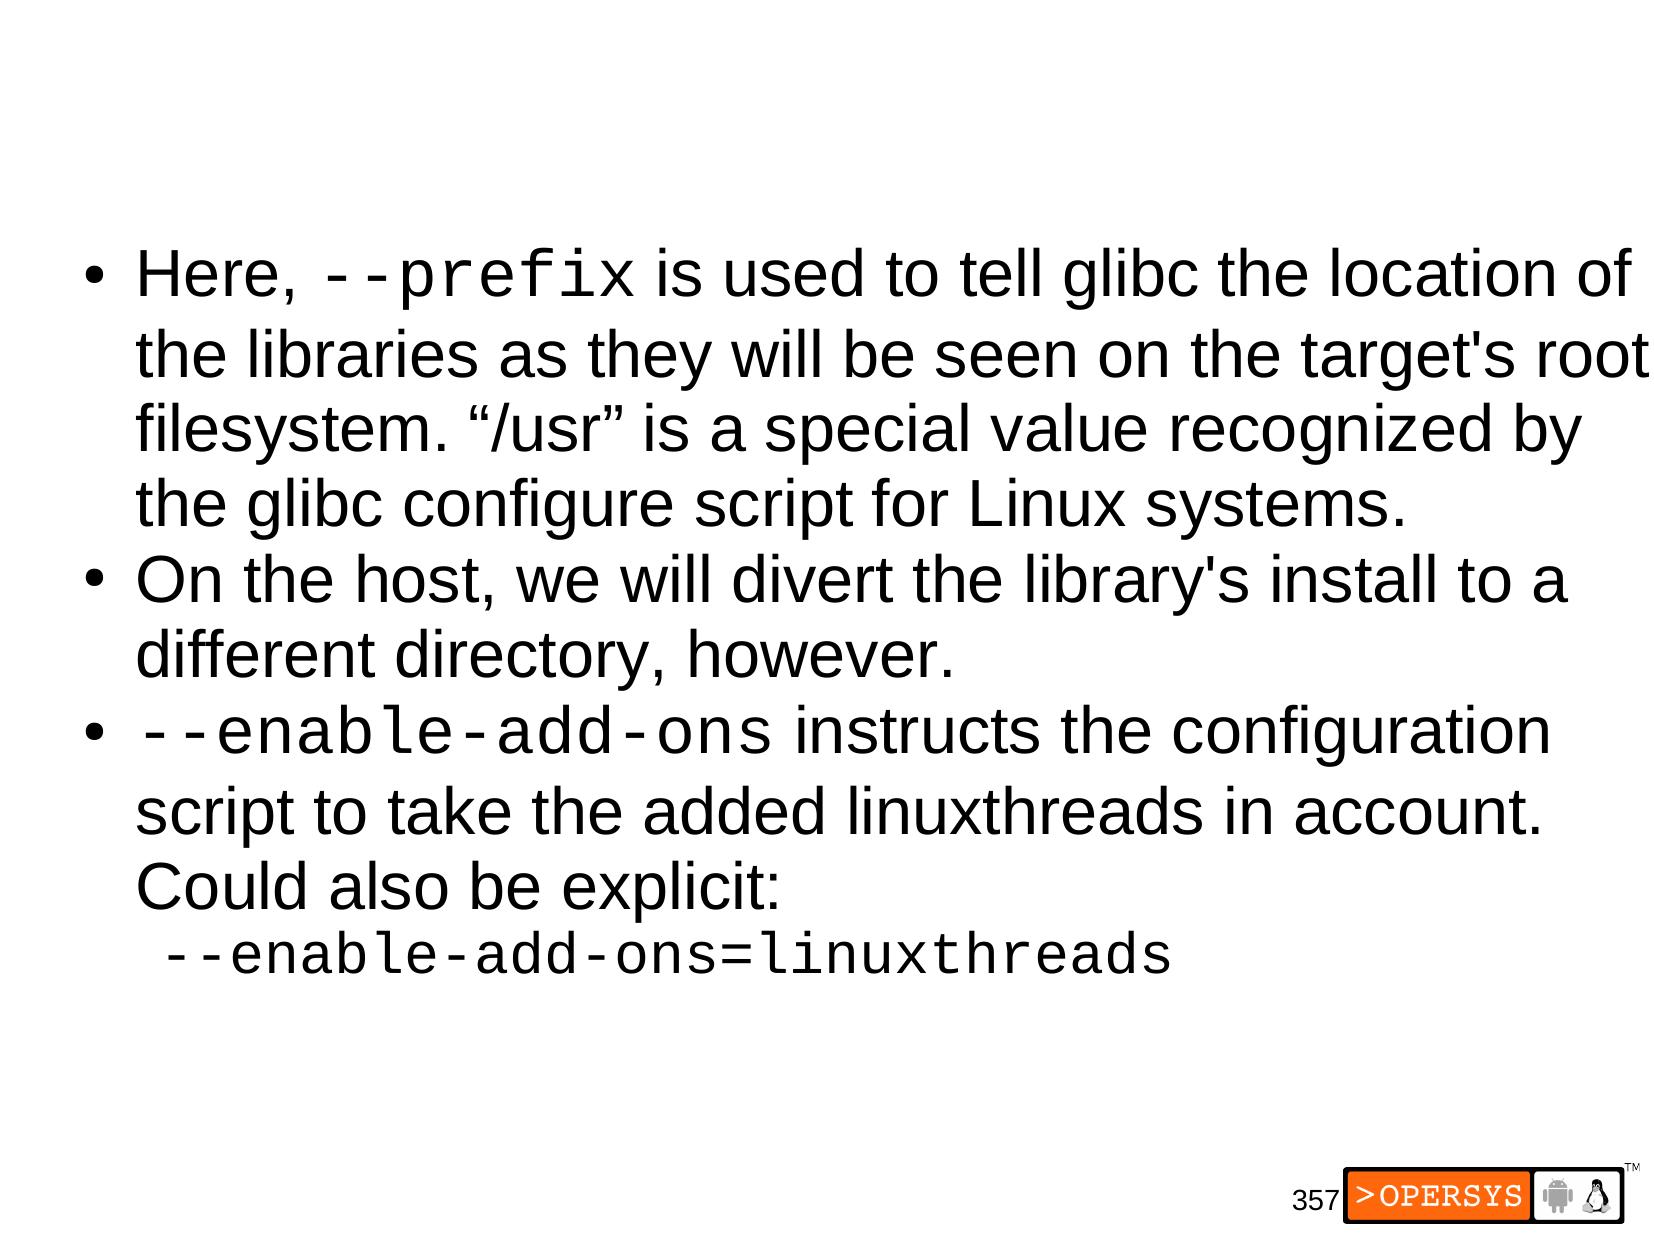

# Here, --prefix is used to tell glibc the location of the libraries as they will be seen on the target's root filesystem. “/usr” is a special value recognized by the glibc configure script for Linux systems.
On the host, we will divert the library's install to a different directory, however.
--enable-add-ons instructs the configuration script to take the added linuxthreads in account. Could also be explicit:
--enable-add-ons=linuxthreads